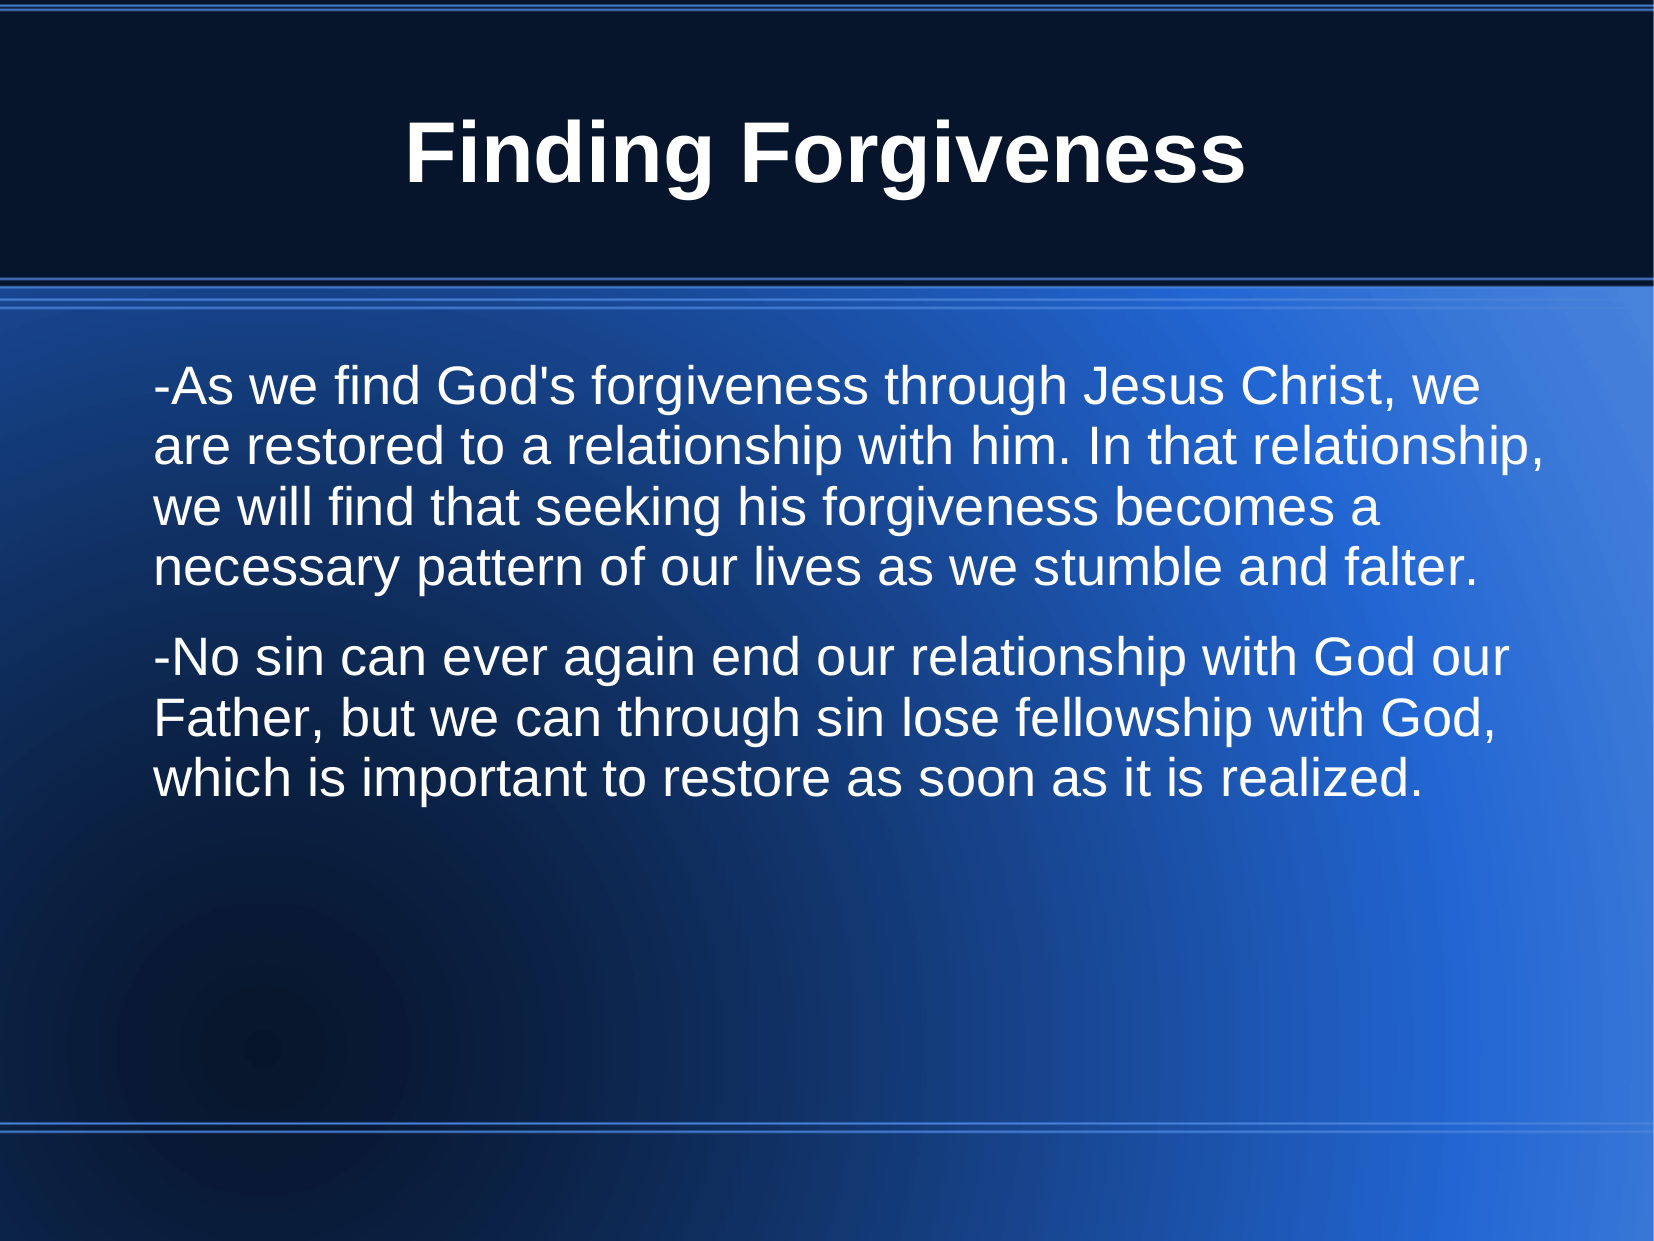

# Finding Forgiveness
-As we find God's forgiveness through Jesus Christ, we are restored to a relationship with him. In that relationship, we will find that seeking his forgiveness becomes a necessary pattern of our lives as we stumble and falter.
-No sin can ever again end our relationship with God our Father, but we can through sin lose fellowship with God, which is important to restore as soon as it is realized.